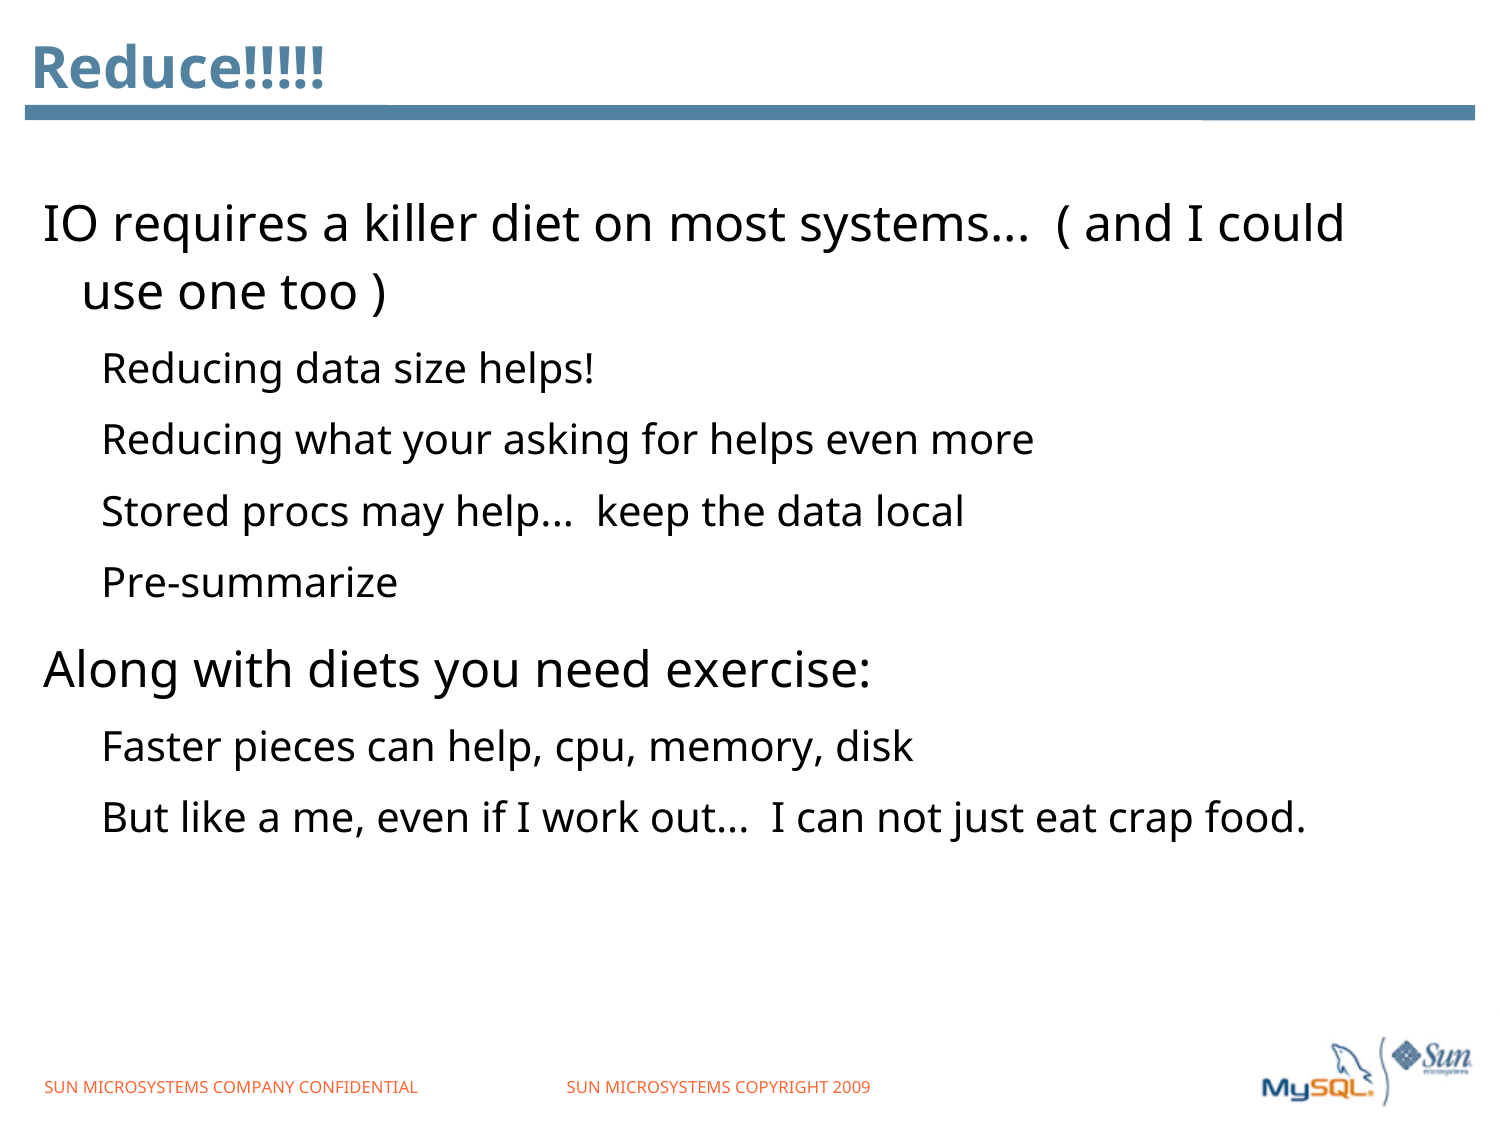

# Reduce!!!!!
IO requires a killer diet on most systems... ( and I could use one too )‏
Reducing data size helps!
Reducing what your asking for helps even more
Stored procs may help... keep the data local
Pre-summarize
Along with diets you need exercise:
Faster pieces can help, cpu, memory, disk
But like a me, even if I work out... I can not just eat crap food.